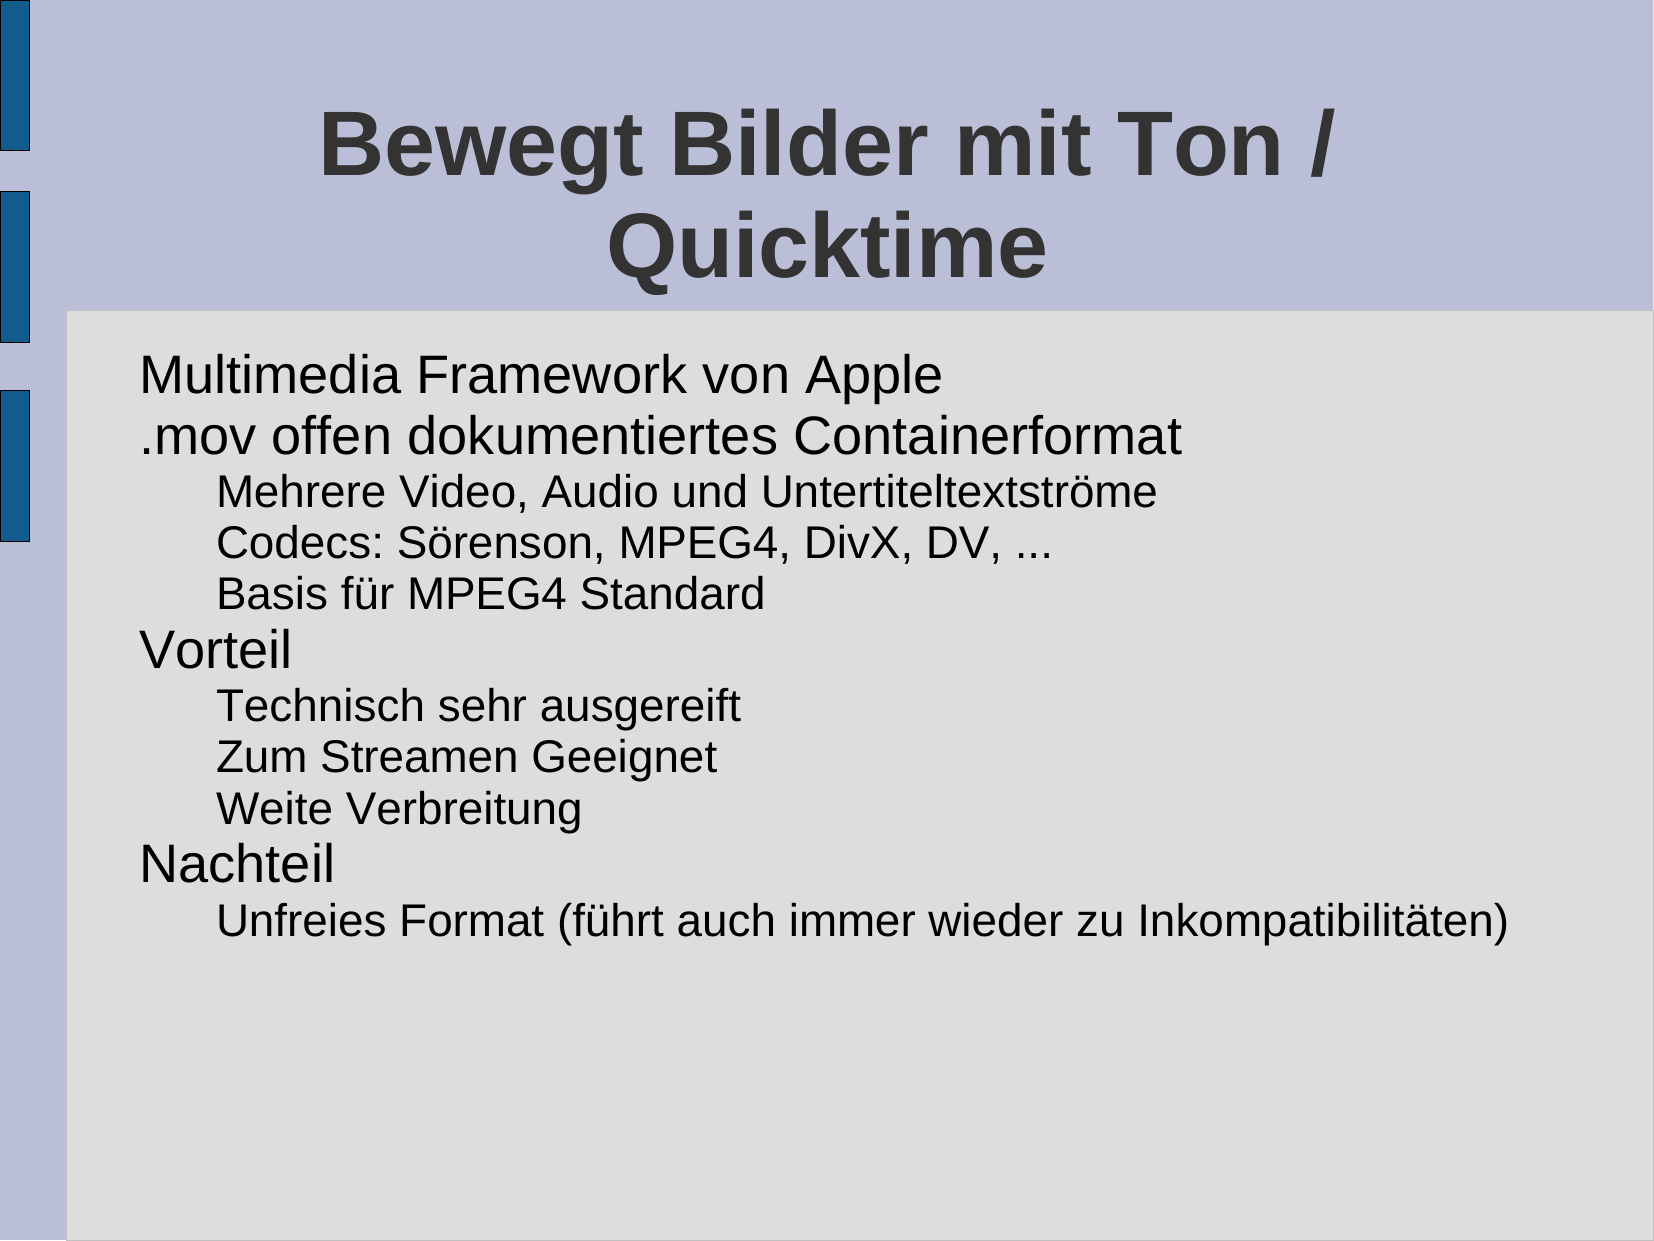

# Bewegt Bilder mit Ton / Quicktime
Multimedia Framework von Apple
.mov offen dokumentiertes Containerformat
Mehrere Video, Audio und Untertiteltextströme
Codecs: Sörenson, MPEG4, DivX, DV, ...
Basis für MPEG4 Standard
Vorteil
Technisch sehr ausgereift
Zum Streamen Geeignet
Weite Verbreitung
Nachteil
Unfreies Format (führt auch immer wieder zu Inkompatibilitäten)